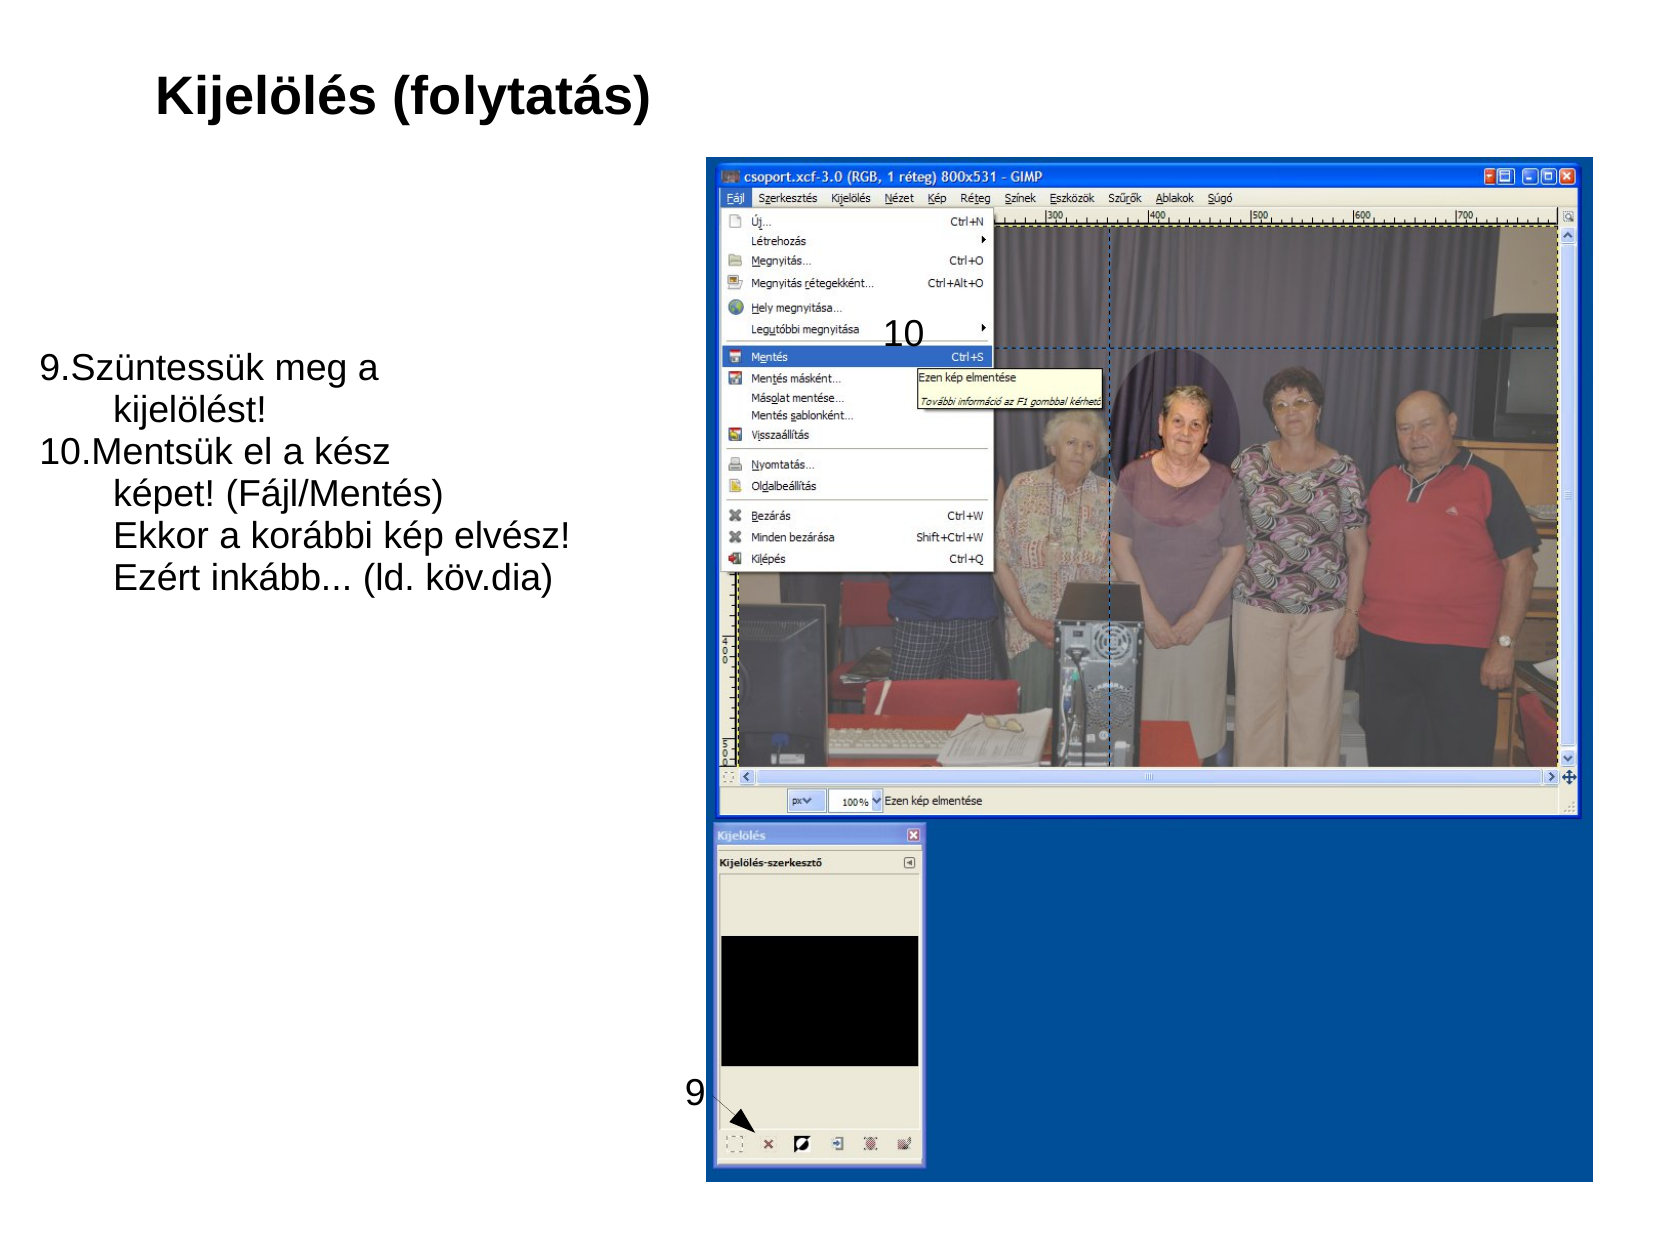

Kijelölés (folytatás)
10
Szüntessük meg a
	kijelölést!
Mentsük el a kész
	képet! (Fájl/Mentés)
	Ekkor a korábbi kép elvész!
	Ezért inkább... (ld. köv.dia)
9